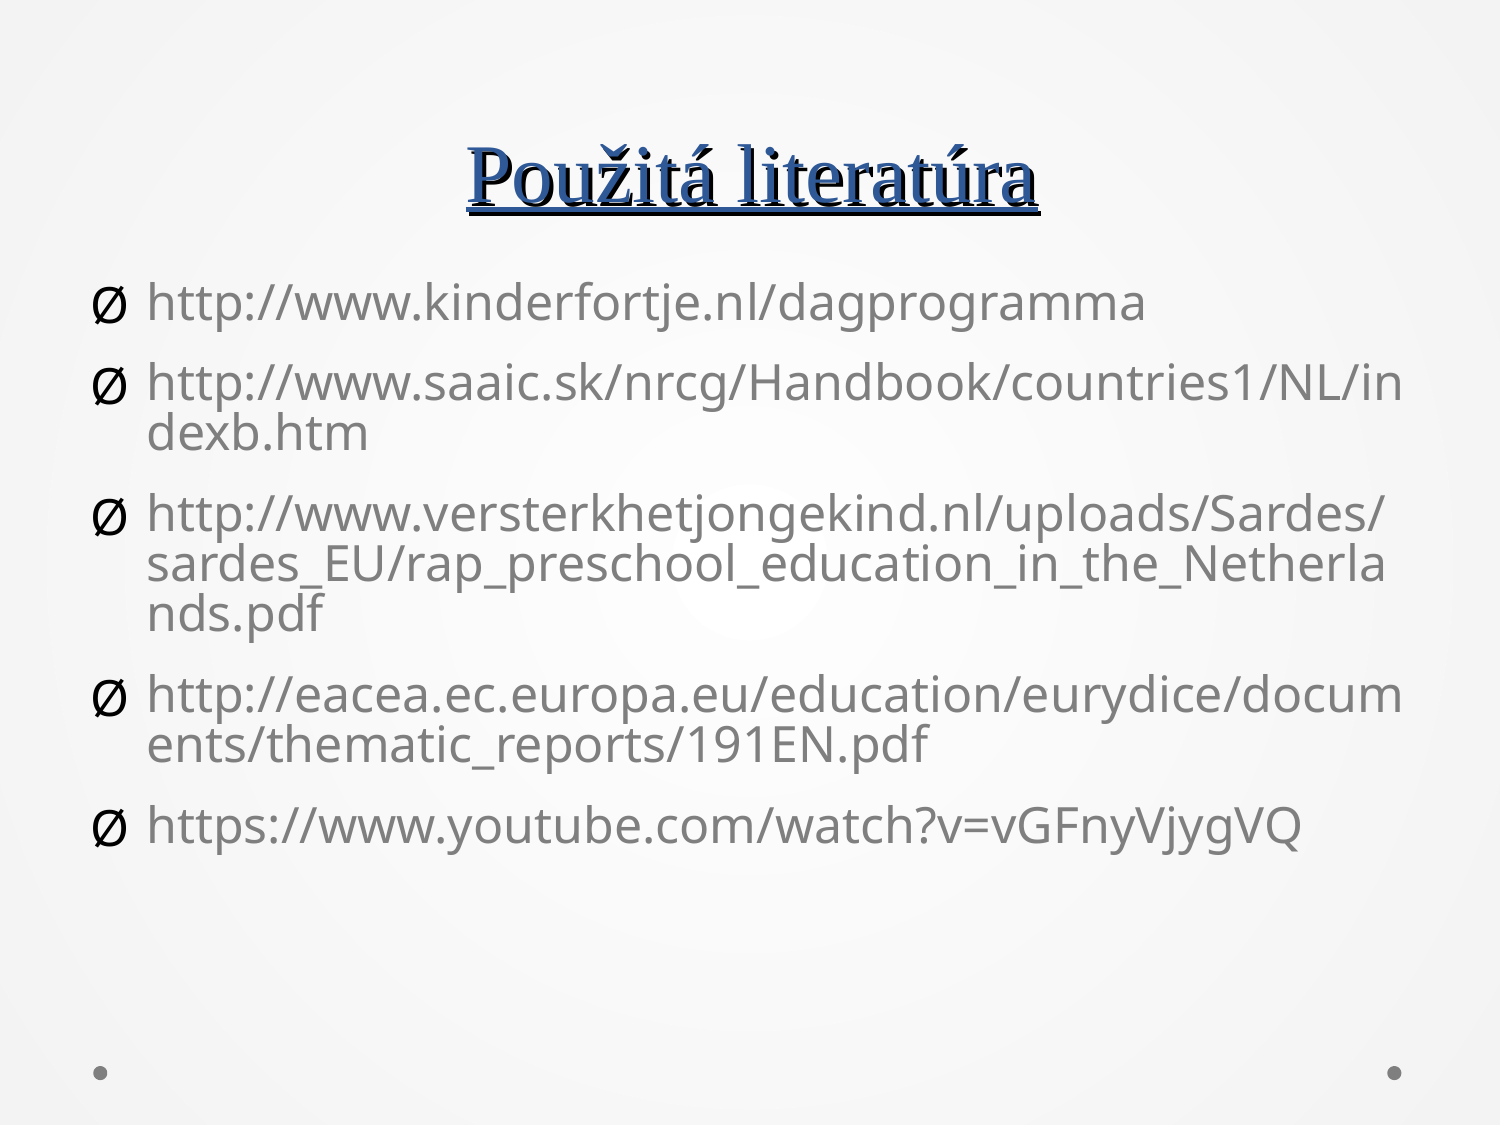

# Použitá literatúra
http://www.kinderfortje.nl/dagprogramma
http://www.saaic.sk/nrcg/Handbook/countries1/NL/indexb.htm
http://www.versterkhetjongekind.nl/uploads/Sardes/sardes_EU/rap_preschool_education_in_the_Netherlands.pdf
http://eacea.ec.europa.eu/education/eurydice/documents/thematic_reports/191EN.pdf
https://www.youtube.com/watch?v=vGFnyVjygVQ